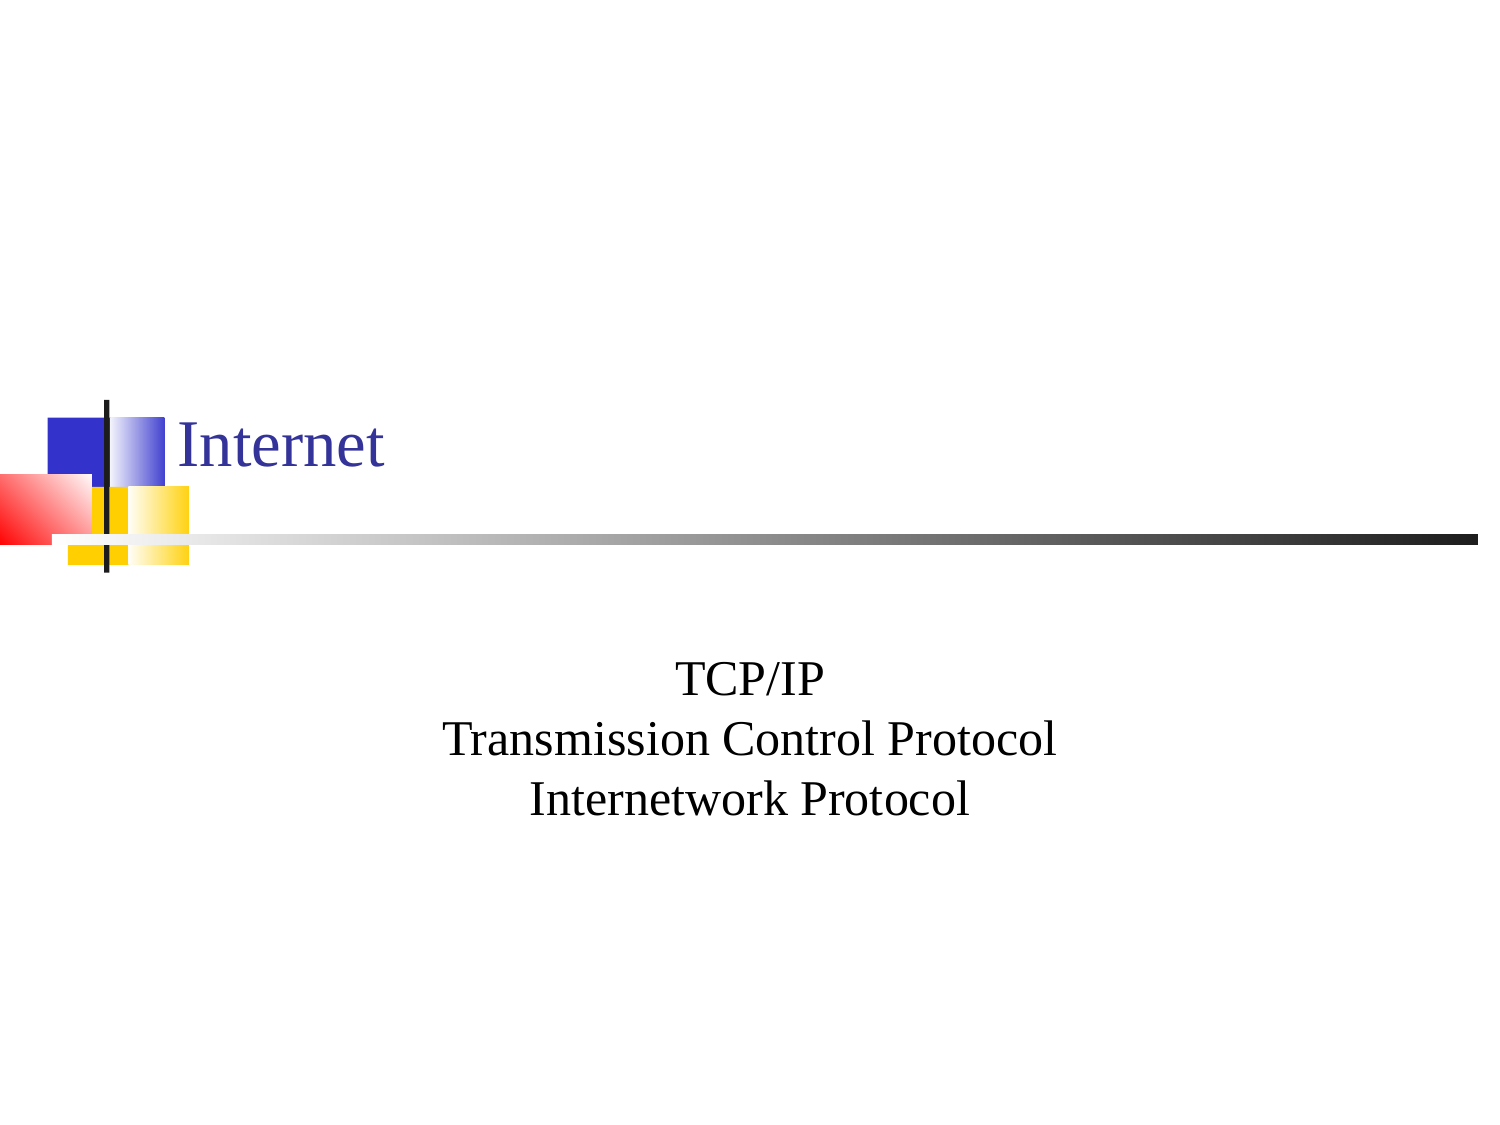

# Internet
TCP/IP
Transmission Control Protocol
Internetwork Protocol